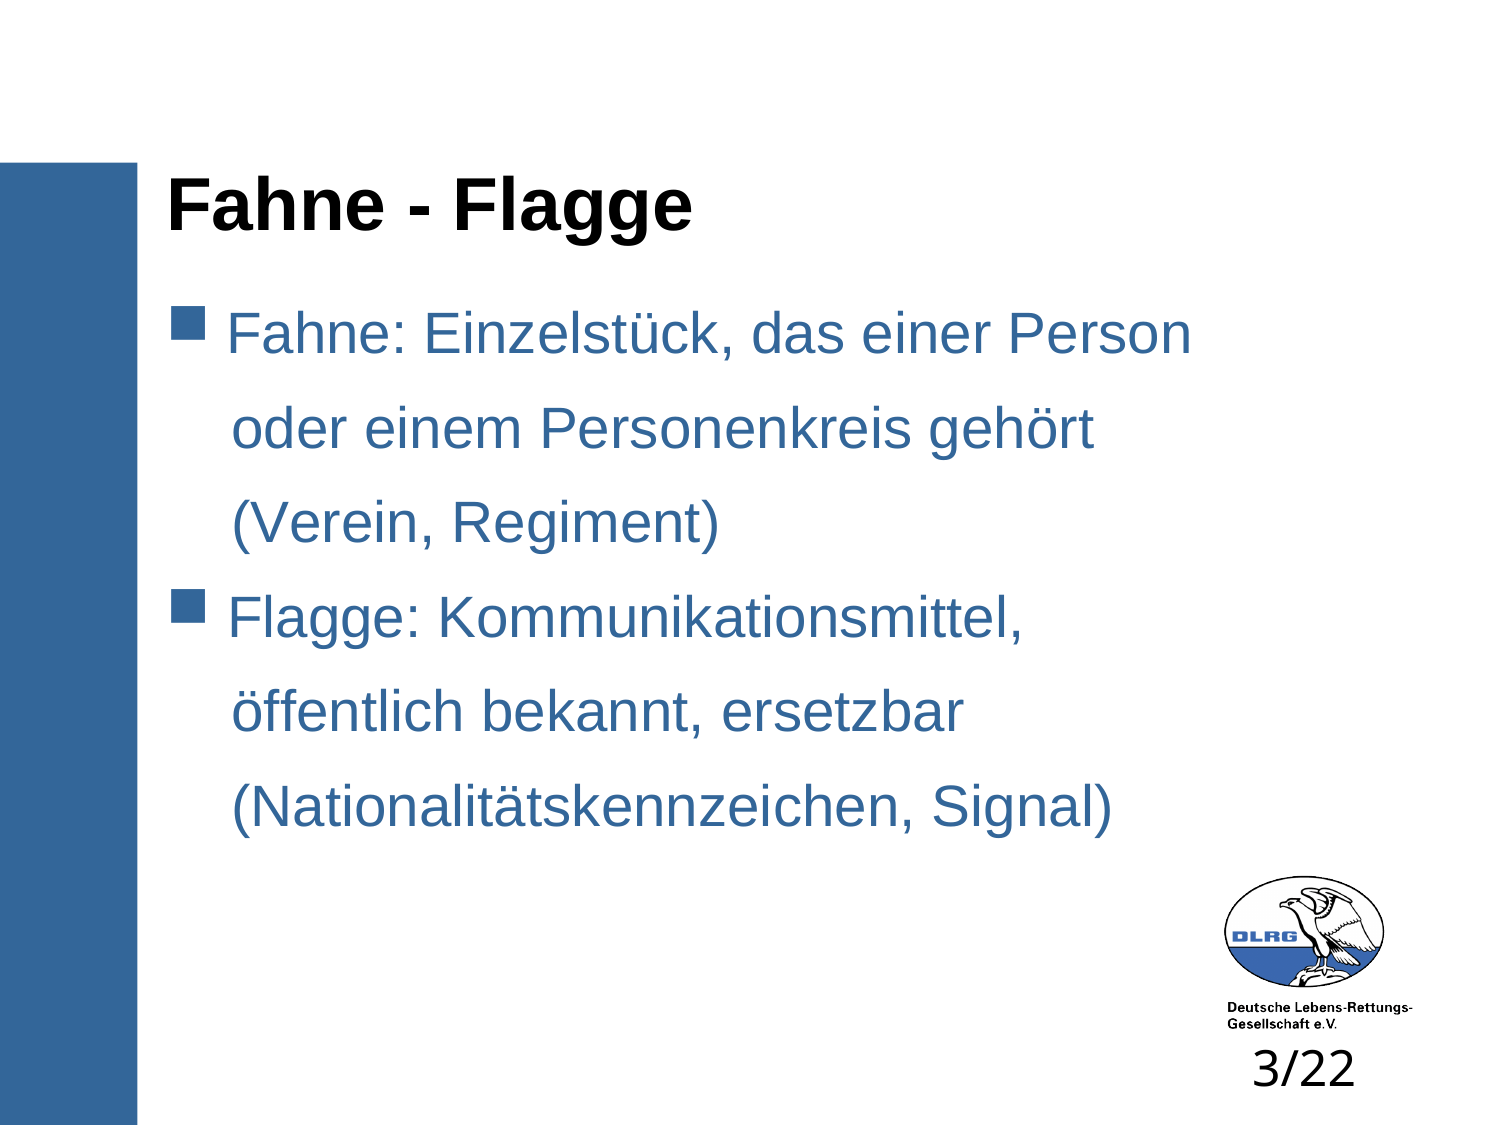

Fahne - Flagge
 Fahne: Einzelstück, das einer Person oder einem Personenkreis gehört (Verein, Regiment)‏
 Flagge: Kommunikationsmittel, öffentlich bekannt, ersetzbar (Nationalitätskennzeichen, Signal)‏